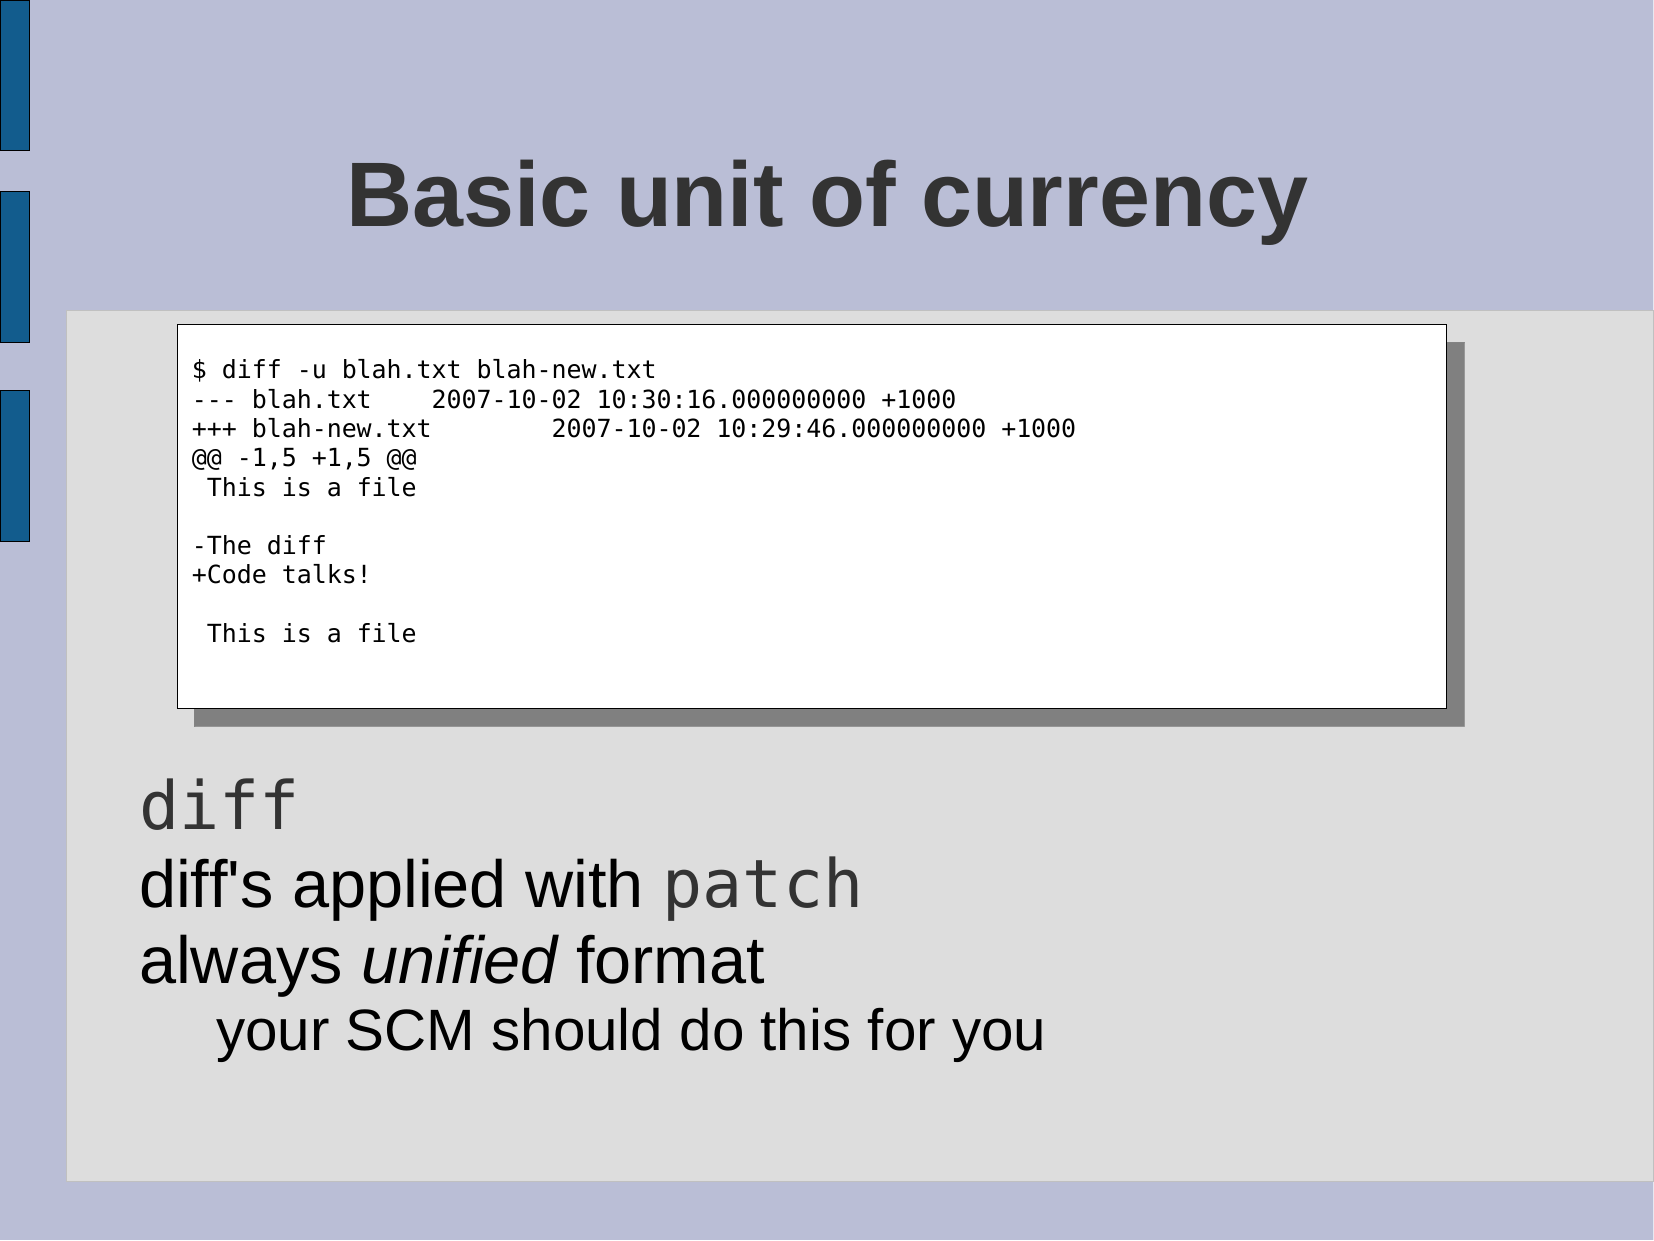

# Basic unit of currency
$ diff -u blah.txt blah-new.txt
--- blah.txt 2007-10-02 10:30:16.000000000 +1000
+++ blah-new.txt 2007-10-02 10:29:46.000000000 +1000
@@ -1,5 +1,5 @@
 This is a file
-The diff
+Code talks!
 This is a file
diff
diff's applied with patch
always unified format
your SCM should do this for you